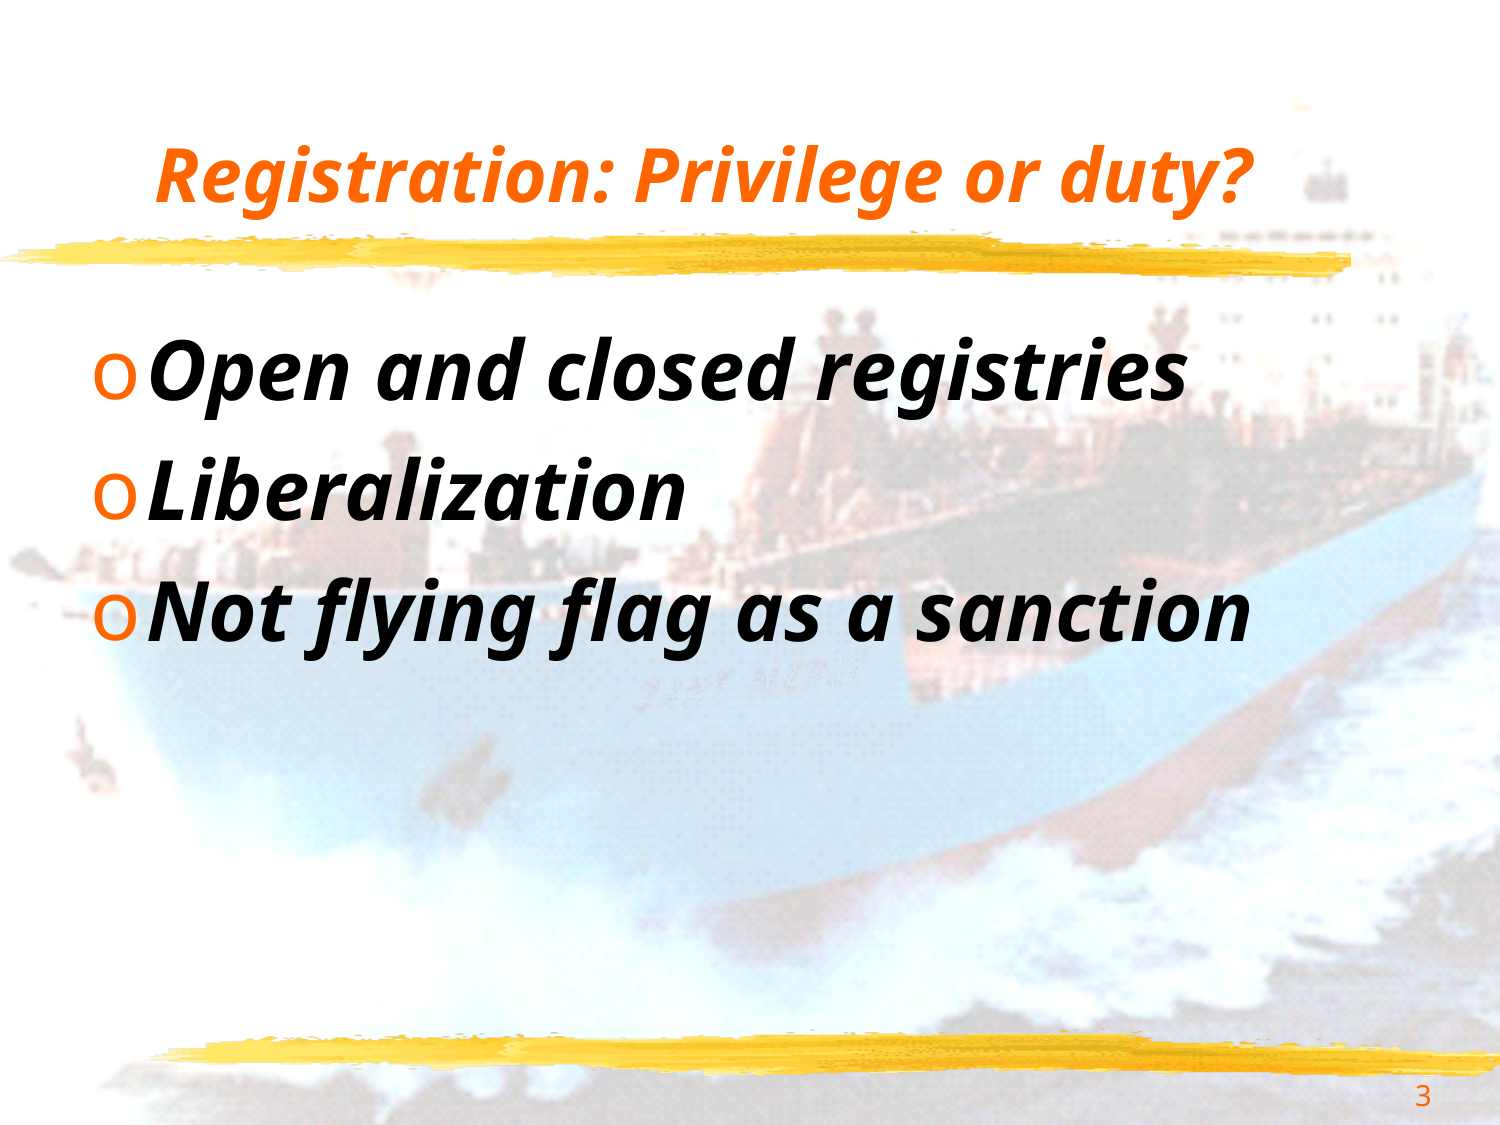

# Registration: Privilege or duty?
Open and closed registries
Liberalization
Not flying flag as a sanction